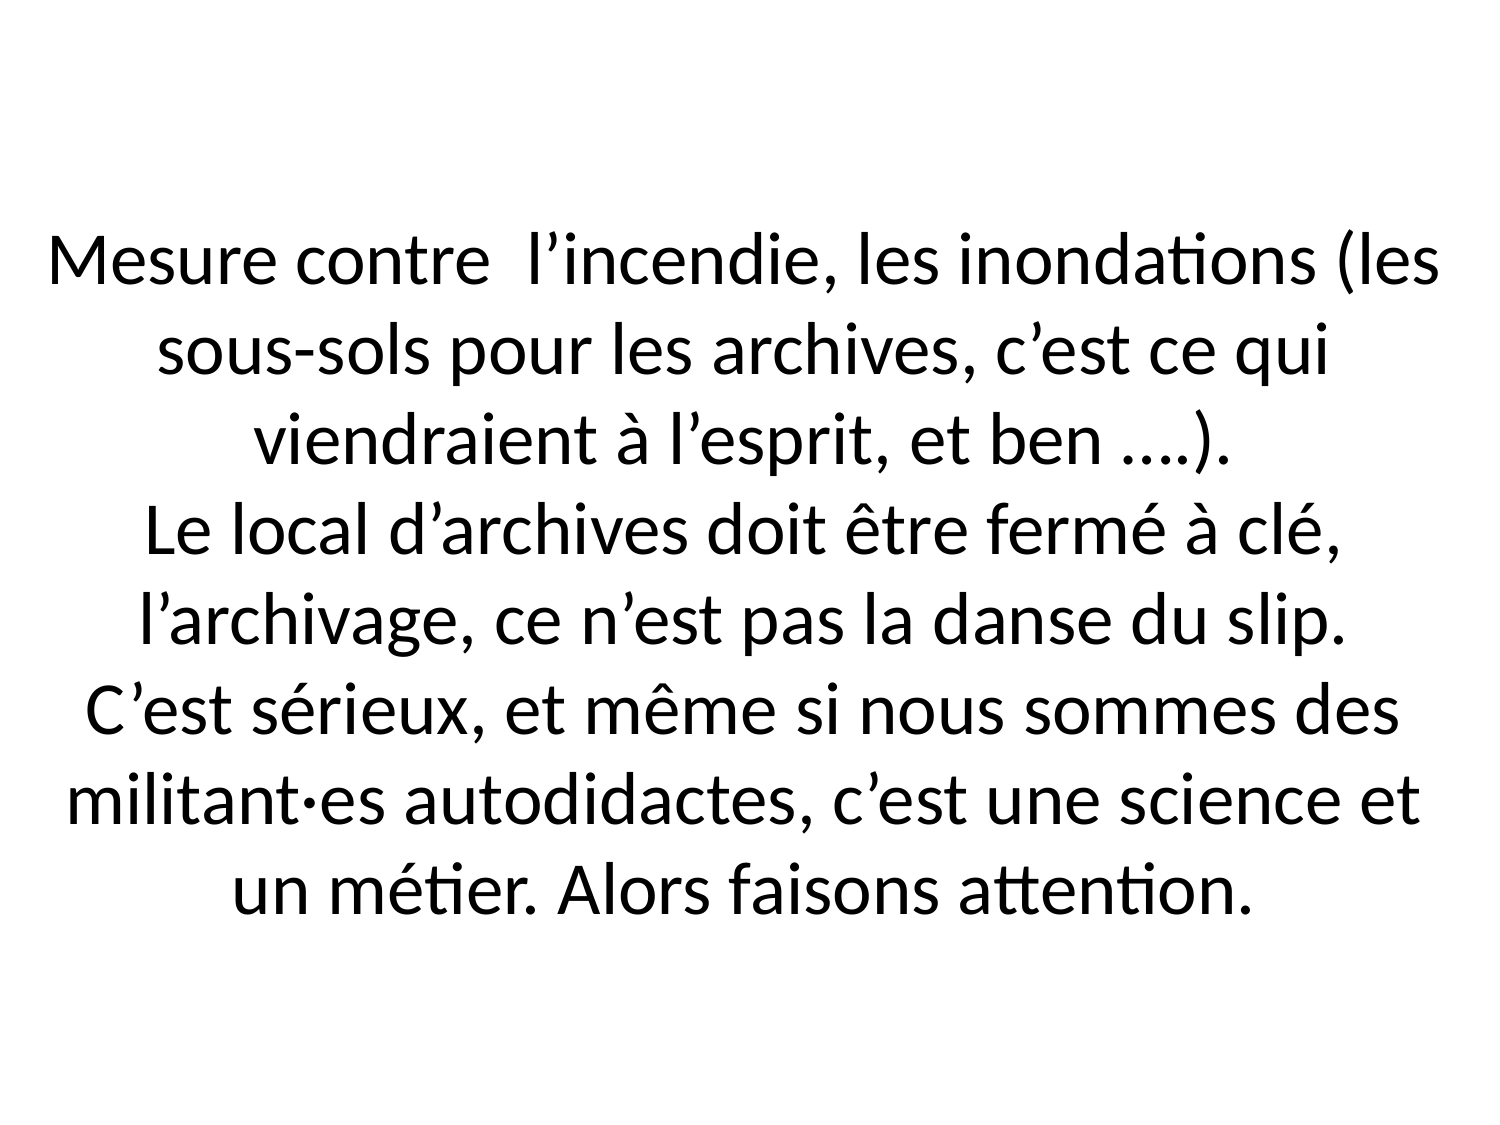

# Mesure contre l’incendie, les inondations (les sous-sols pour les archives, c’est ce qui viendraient à l’esprit, et ben ….).
Le local d’archives doit être fermé à clé, l’archivage, ce n’est pas la danse du slip.
C’est sérieux, et même si nous sommes des militant·es autodidactes, c’est une science et un métier. Alors faisons attention.